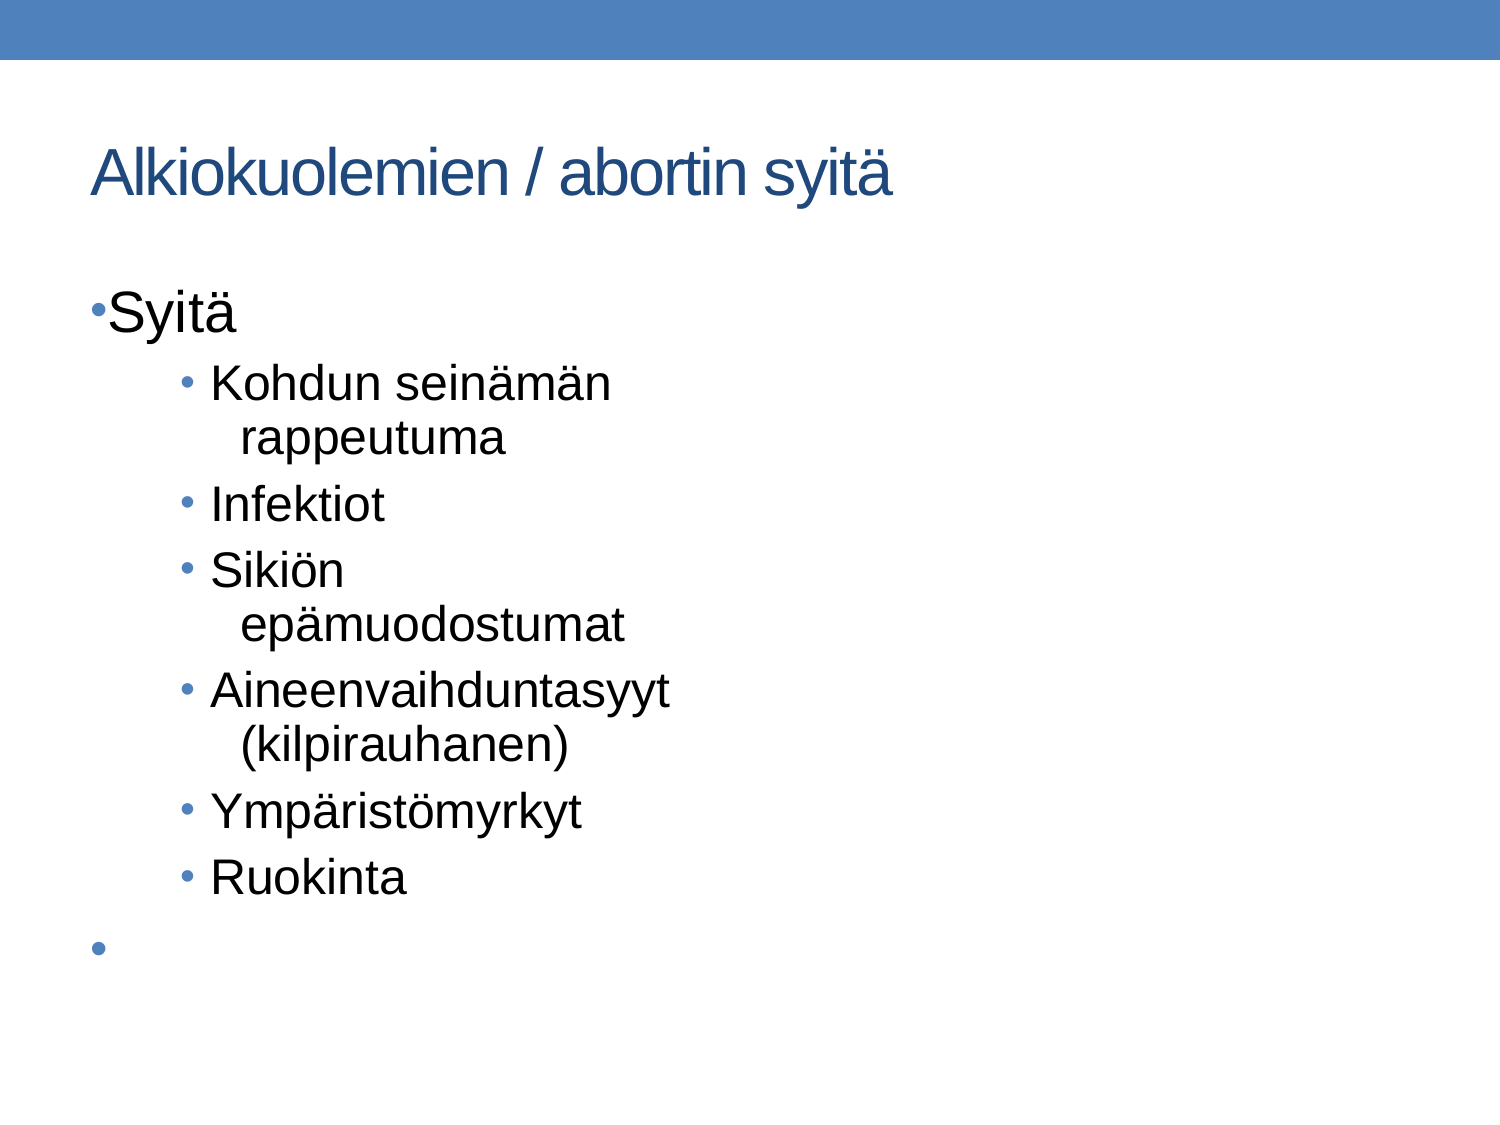

# Alkiokuolemien / abortin syitä
Syitä
Kohdun seinämän rappeutuma
Infektiot
Sikiön epämuodostumat
Aineenvaihduntasyyt (kilpirauhanen)
Ympäristömyrkyt
Ruokinta